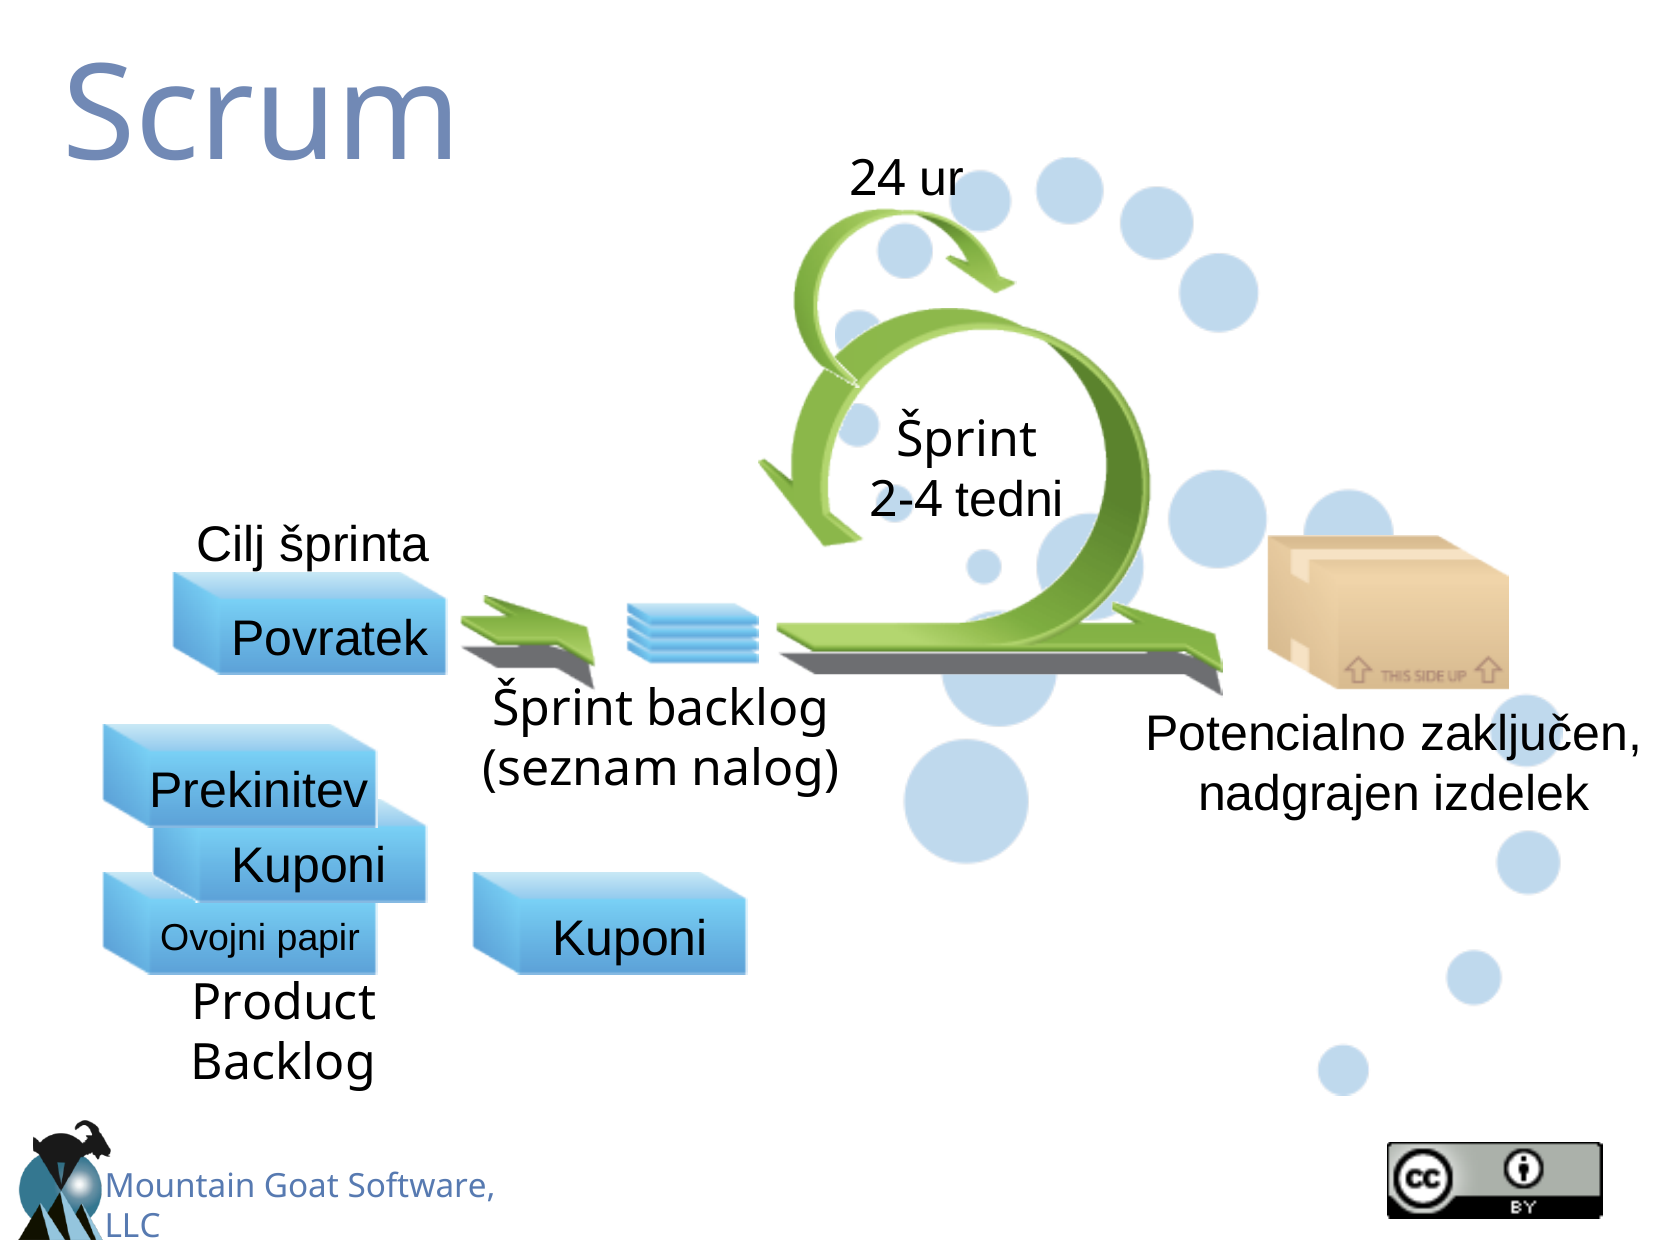

# Scrum
24 ur
Šprint
2-4 tedni
Cilj šprinta
Povratek
Potencialno zaključen,
nadgrajen izdelek
Šprint backlog (seznam nalog)
Povrat
Prekinitev
Poklon omot
Kuponi
Cancel
Ovojni papir
Kuponi
Product
Backlog